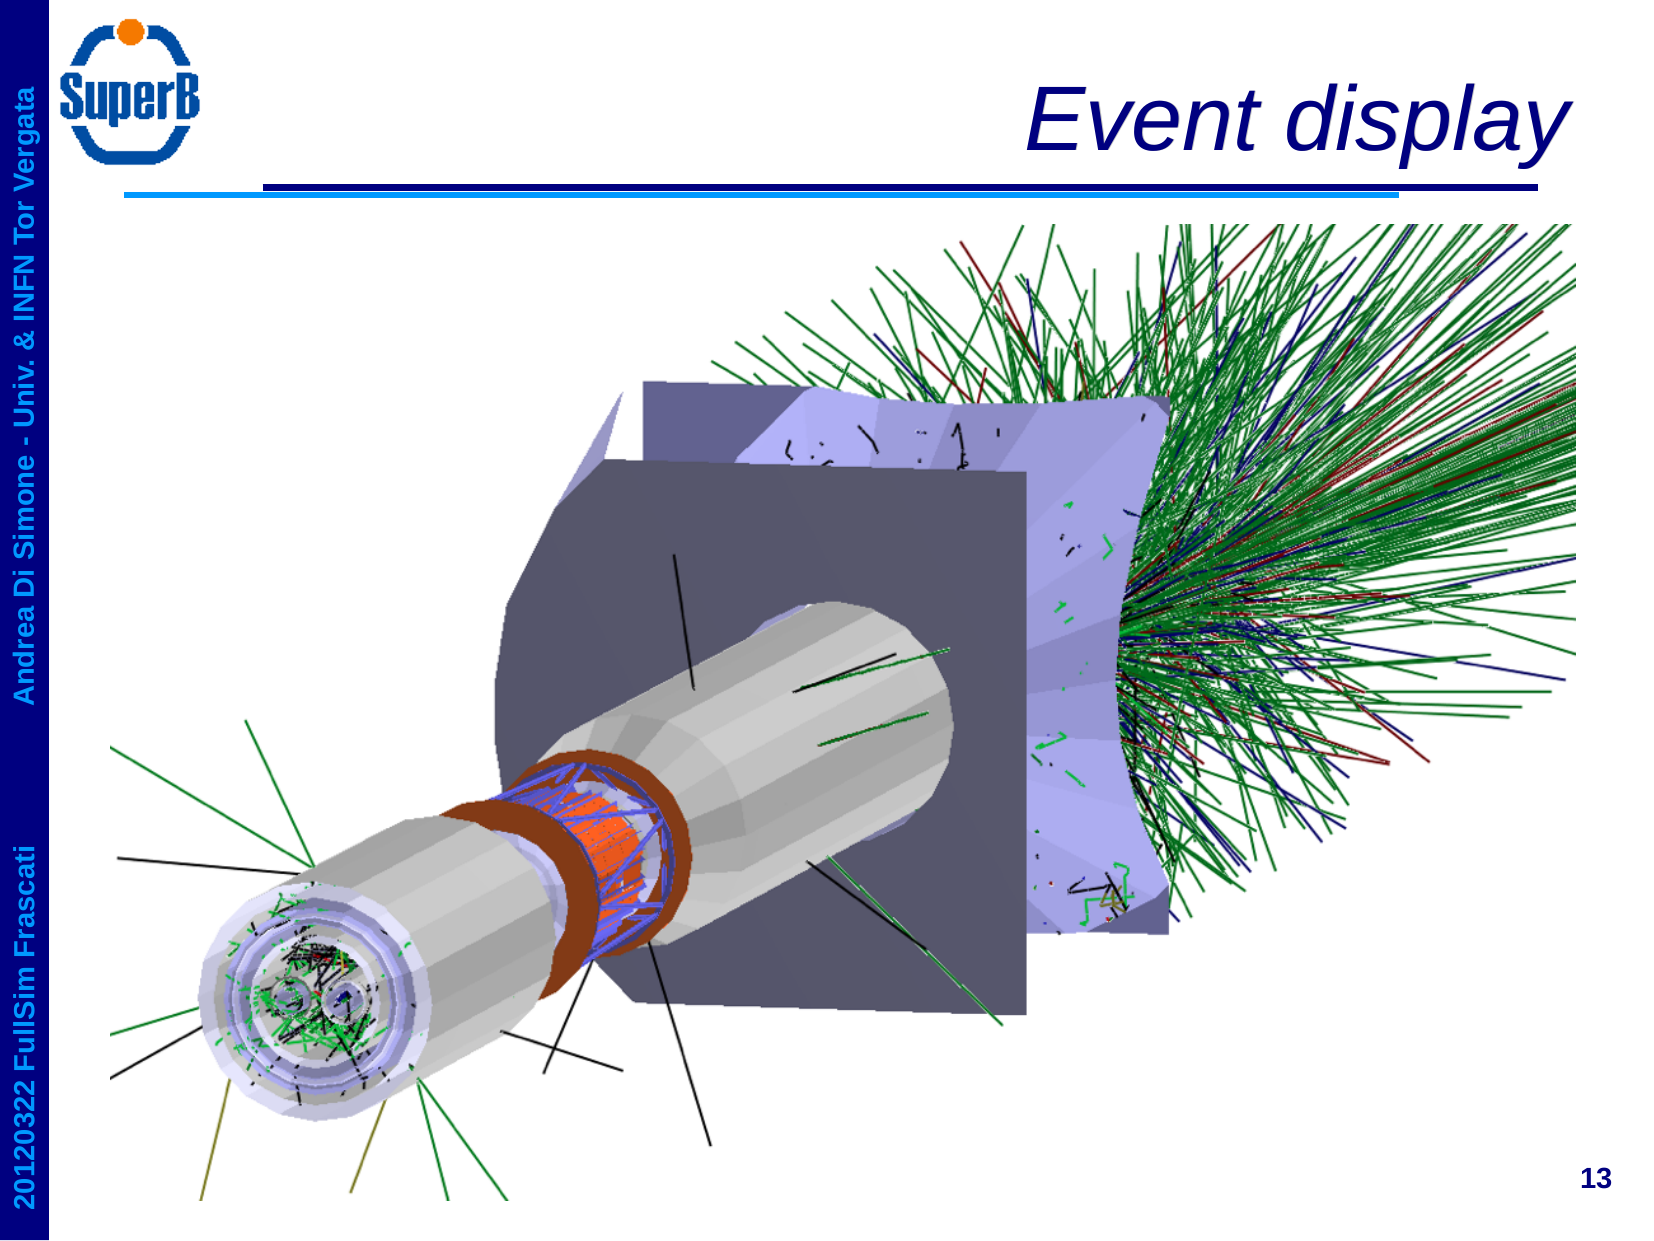

# Event display
Andrea Di Simone - Univ. & INFN Tor Vergata
20120322 FullSim Frascati
13